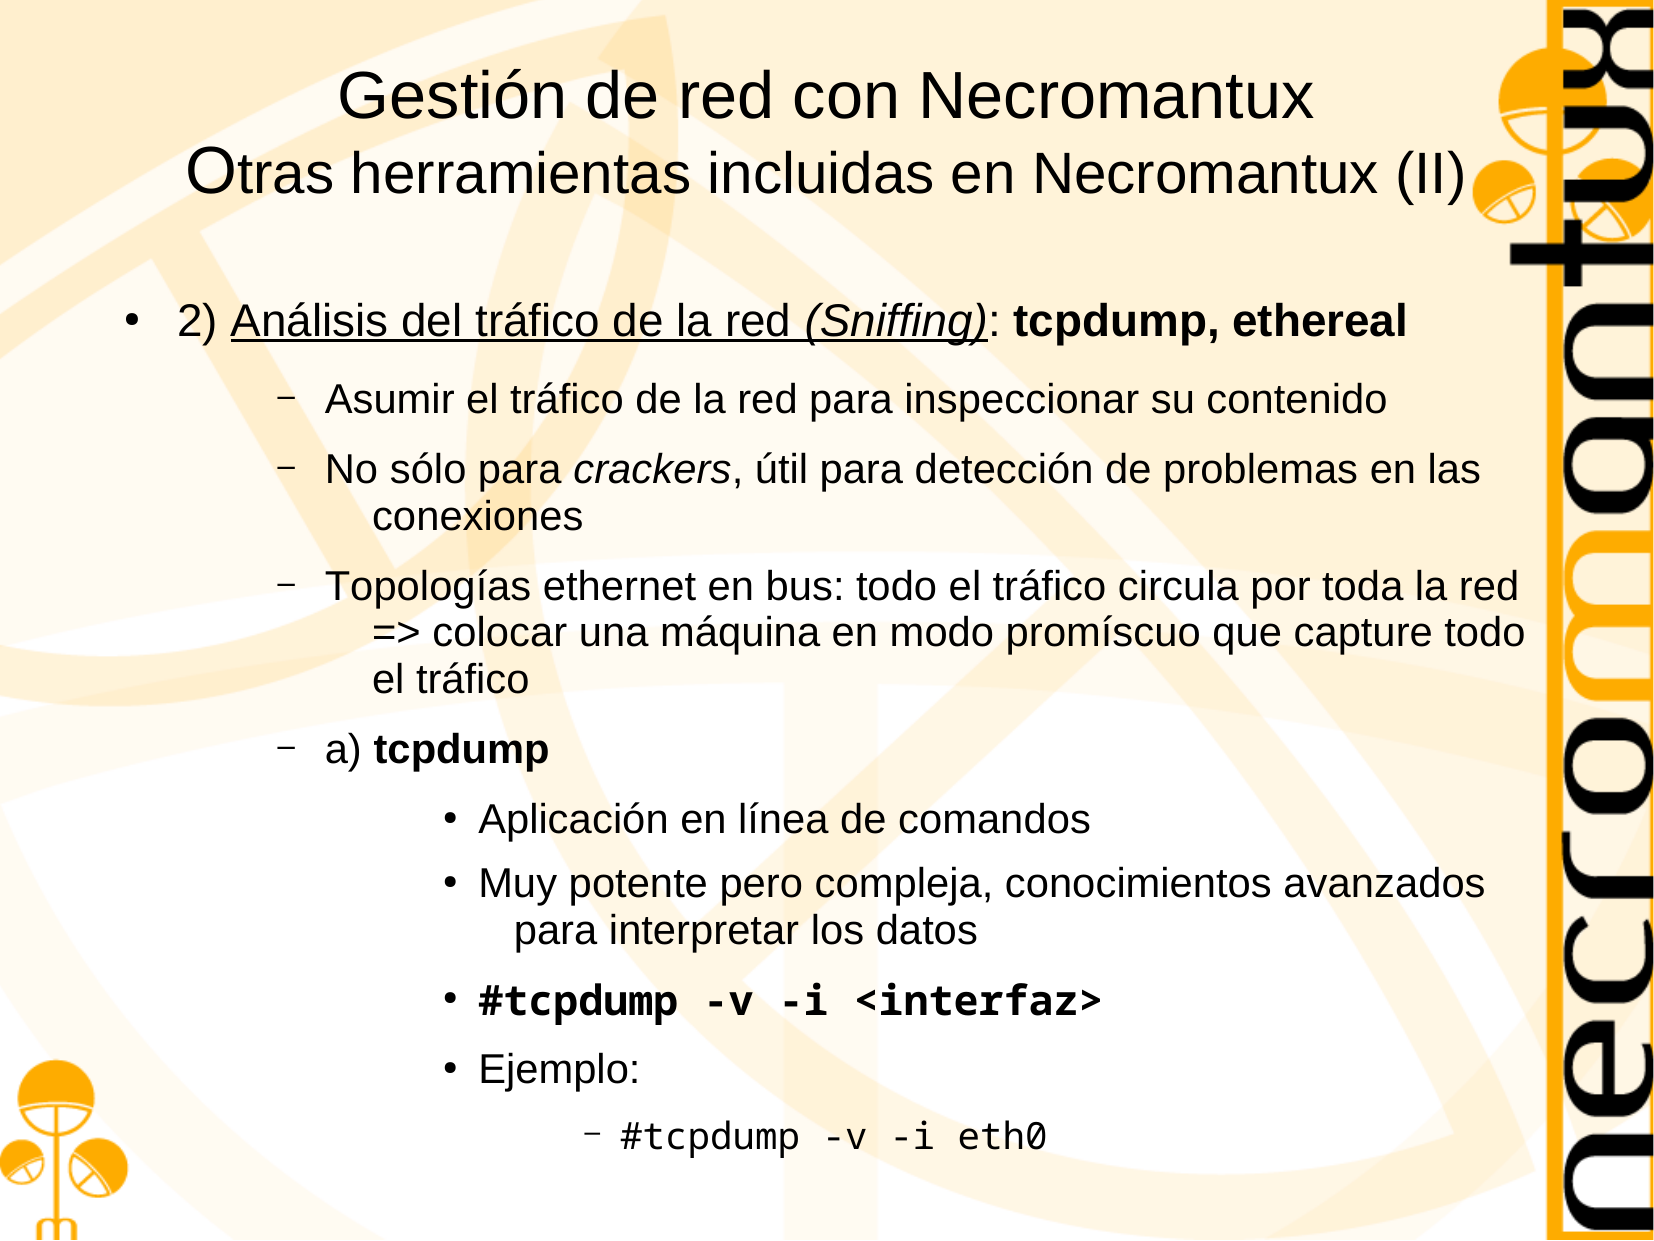

# Gestión de red con Necromantux Otras herramientas incluidas en Necromantux (II)
2) Análisis del tráfico de la red (Sniffing): tcpdump, ethereal
Asumir el tráfico de la red para inspeccionar su contenido
No sólo para crackers, útil para detección de problemas en las conexiones
Topologías ethernet en bus: todo el tráfico circula por toda la red => colocar una máquina en modo promíscuo que capture todo el tráfico
a) tcpdump
Aplicación en línea de comandos
Muy potente pero compleja, conocimientos avanzados para interpretar los datos
#tcpdump -v -i <interfaz>
Ejemplo:
#tcpdump -v -i eth0